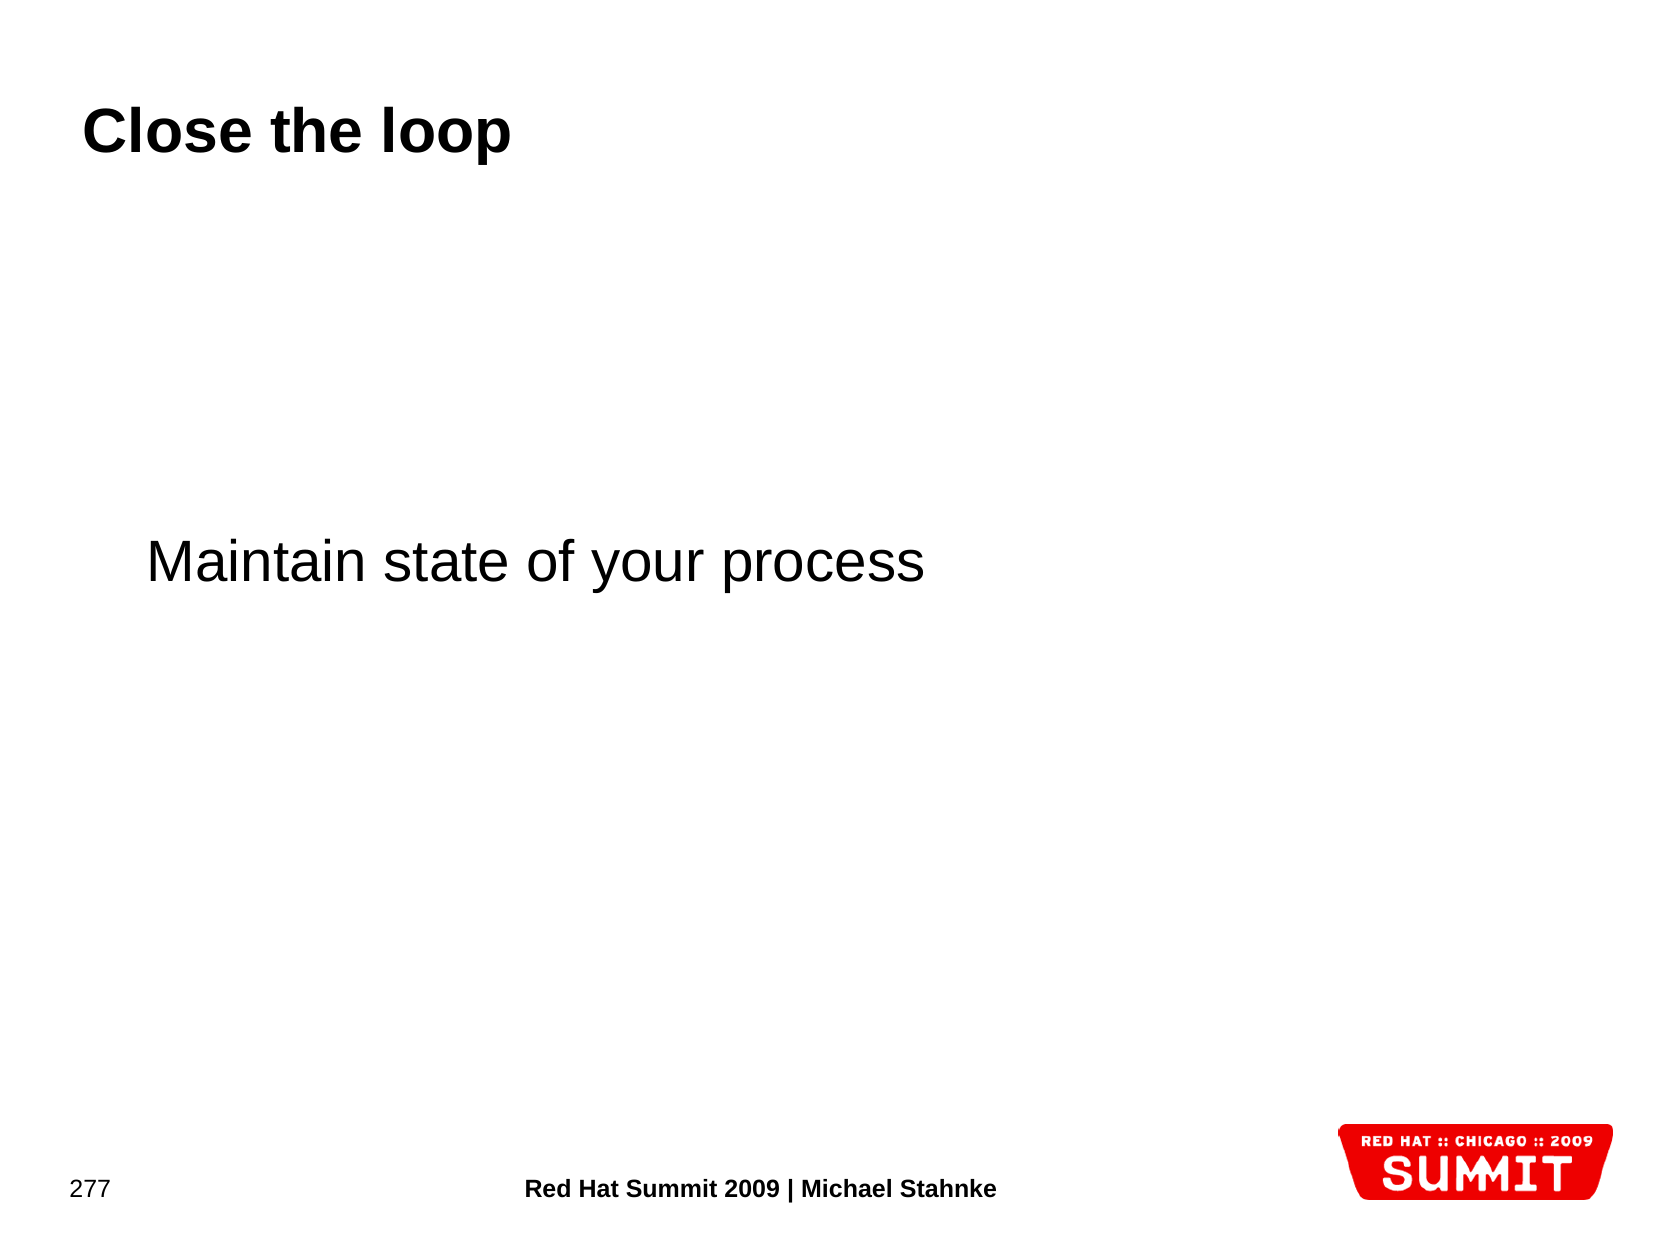

# Close the loop
Maintain state of your process